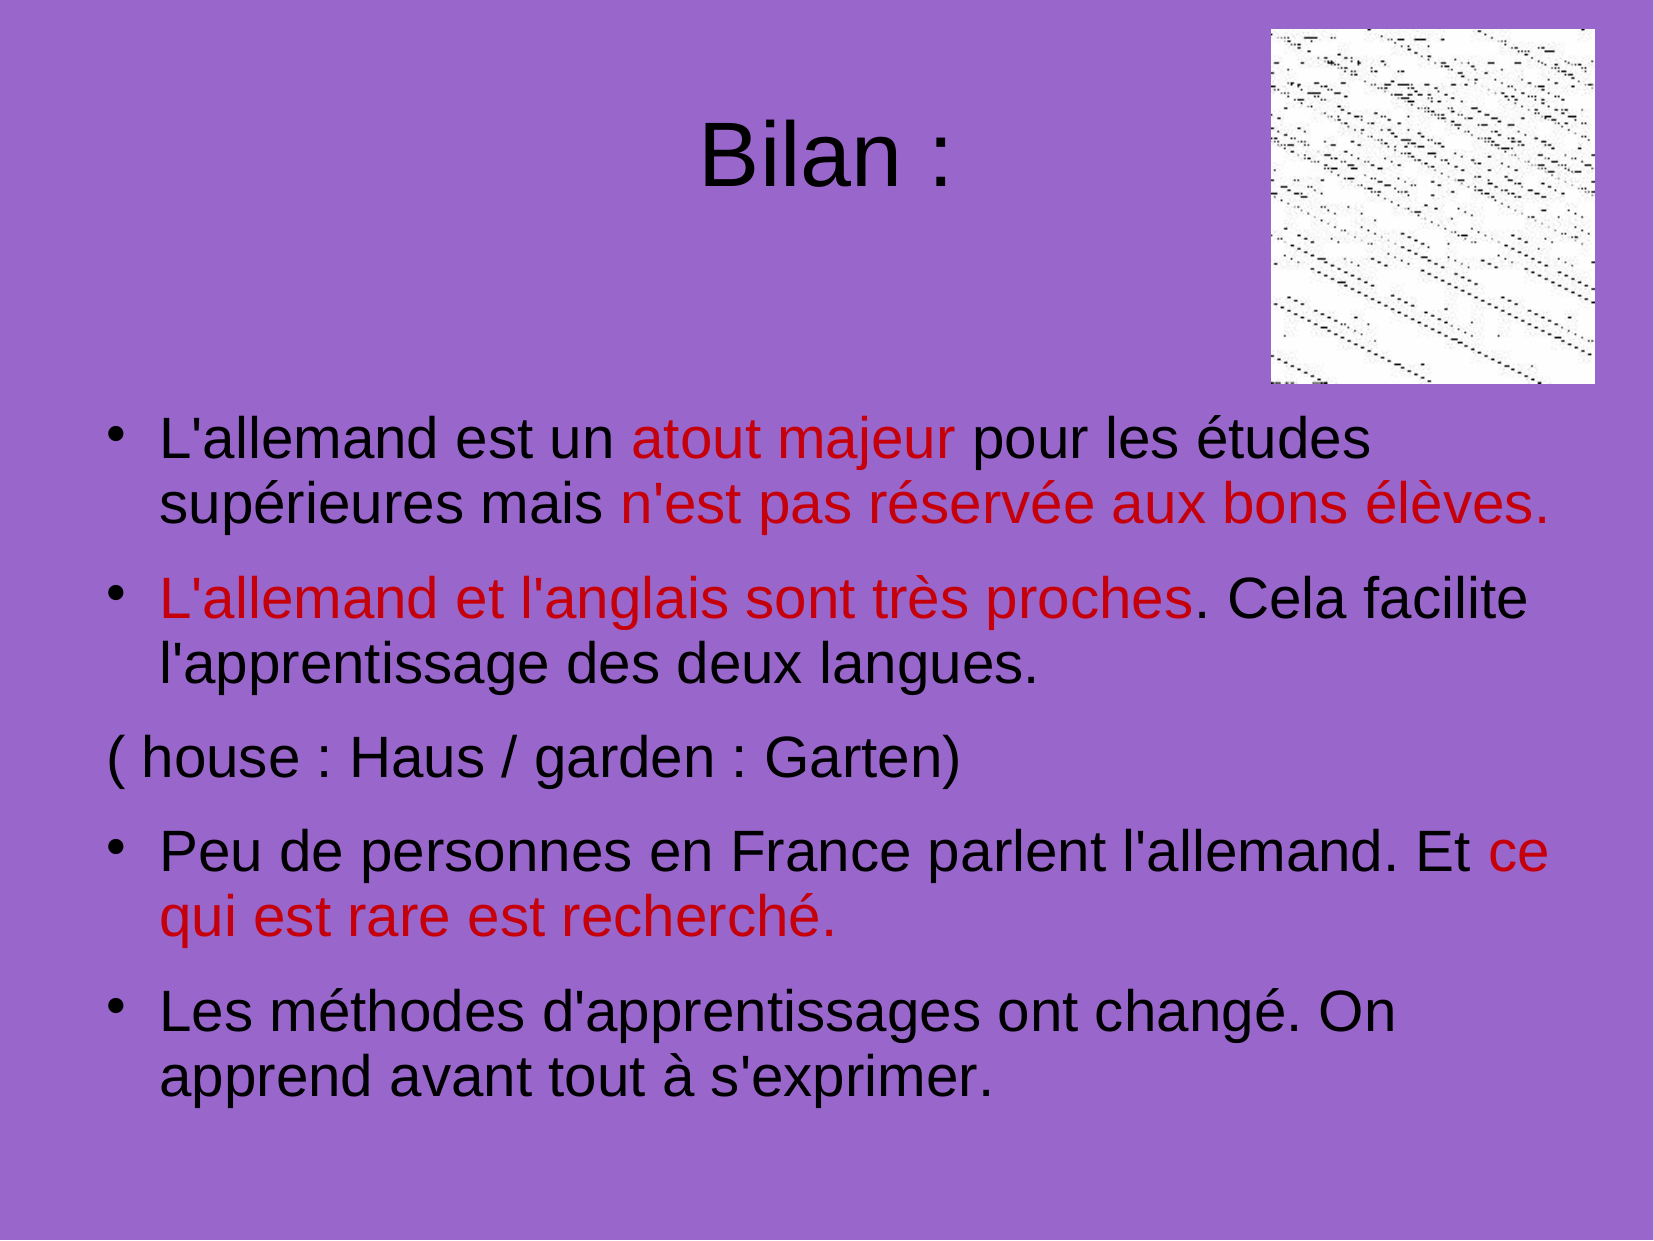

# Bilan :
L'allemand est un atout majeur pour les études supérieures mais n'est pas réservée aux bons élèves.
L'allemand et l'anglais sont très proches. Cela facilite l'apprentissage des deux langues.
( house : Haus / garden : Garten)
Peu de personnes en France parlent l'allemand. Et ce qui est rare est recherché.
Les méthodes d'apprentissages ont changé. On apprend avant tout à s'exprimer.